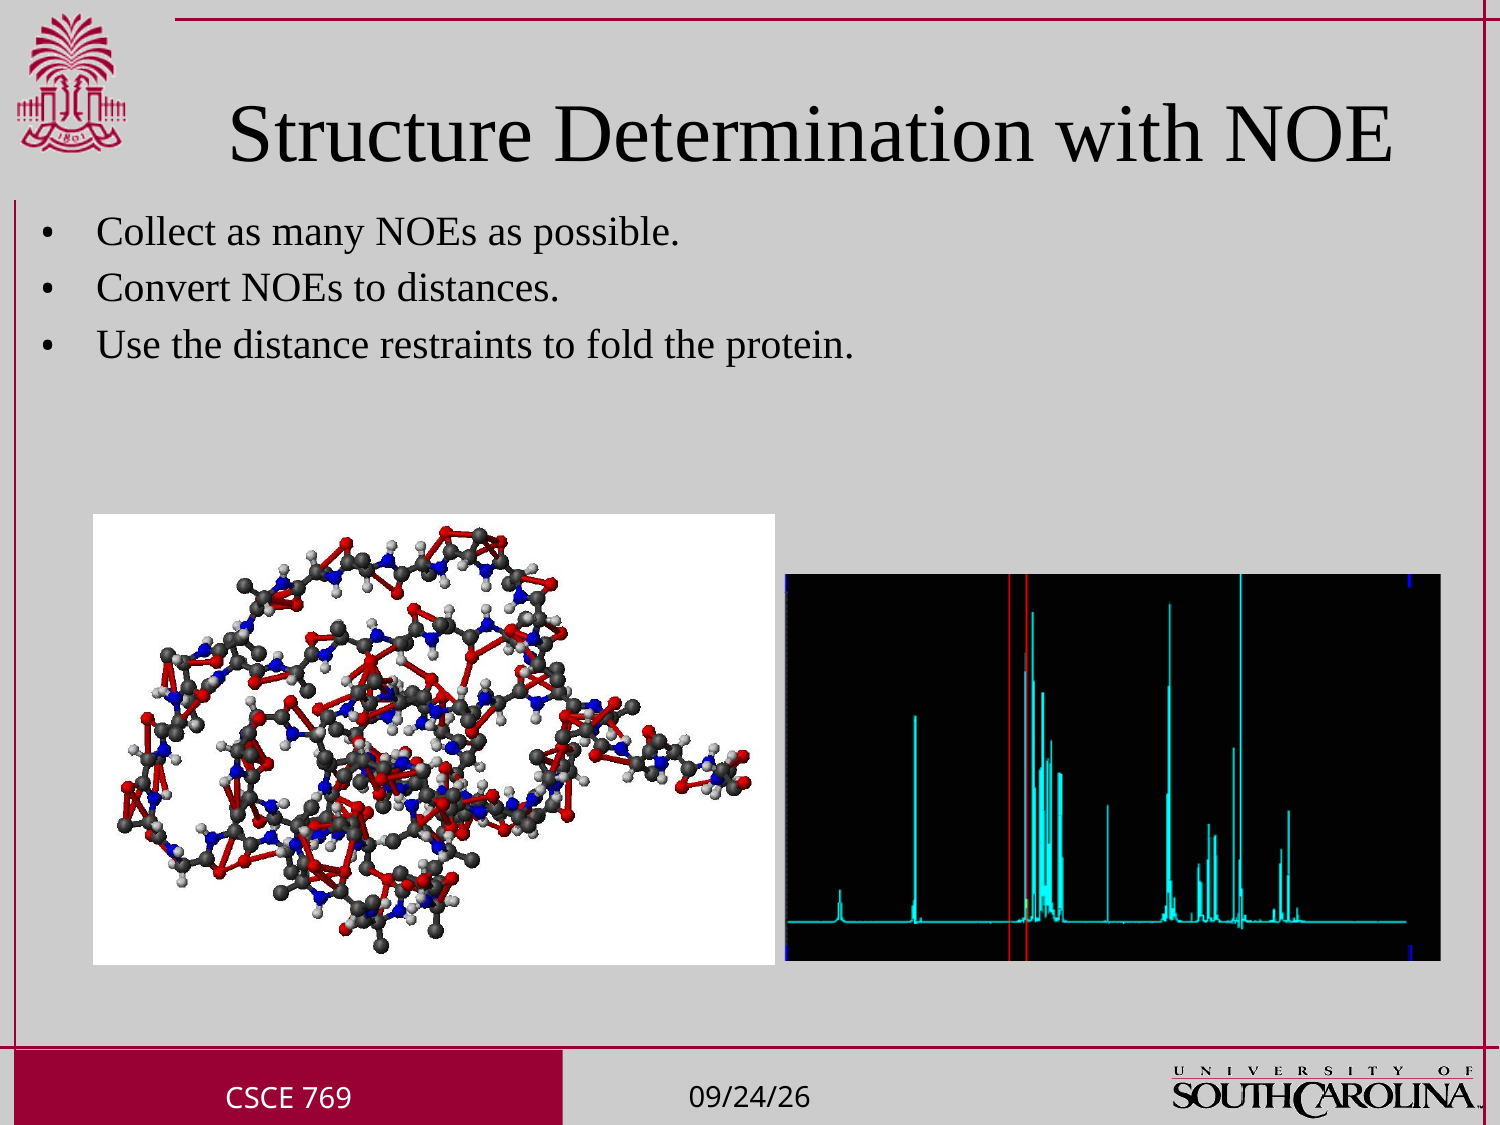

# Structure Determination with NOE
Collect as many NOEs as possible.
Convert NOEs to distances.
Use the distance restraints to fold the protein.